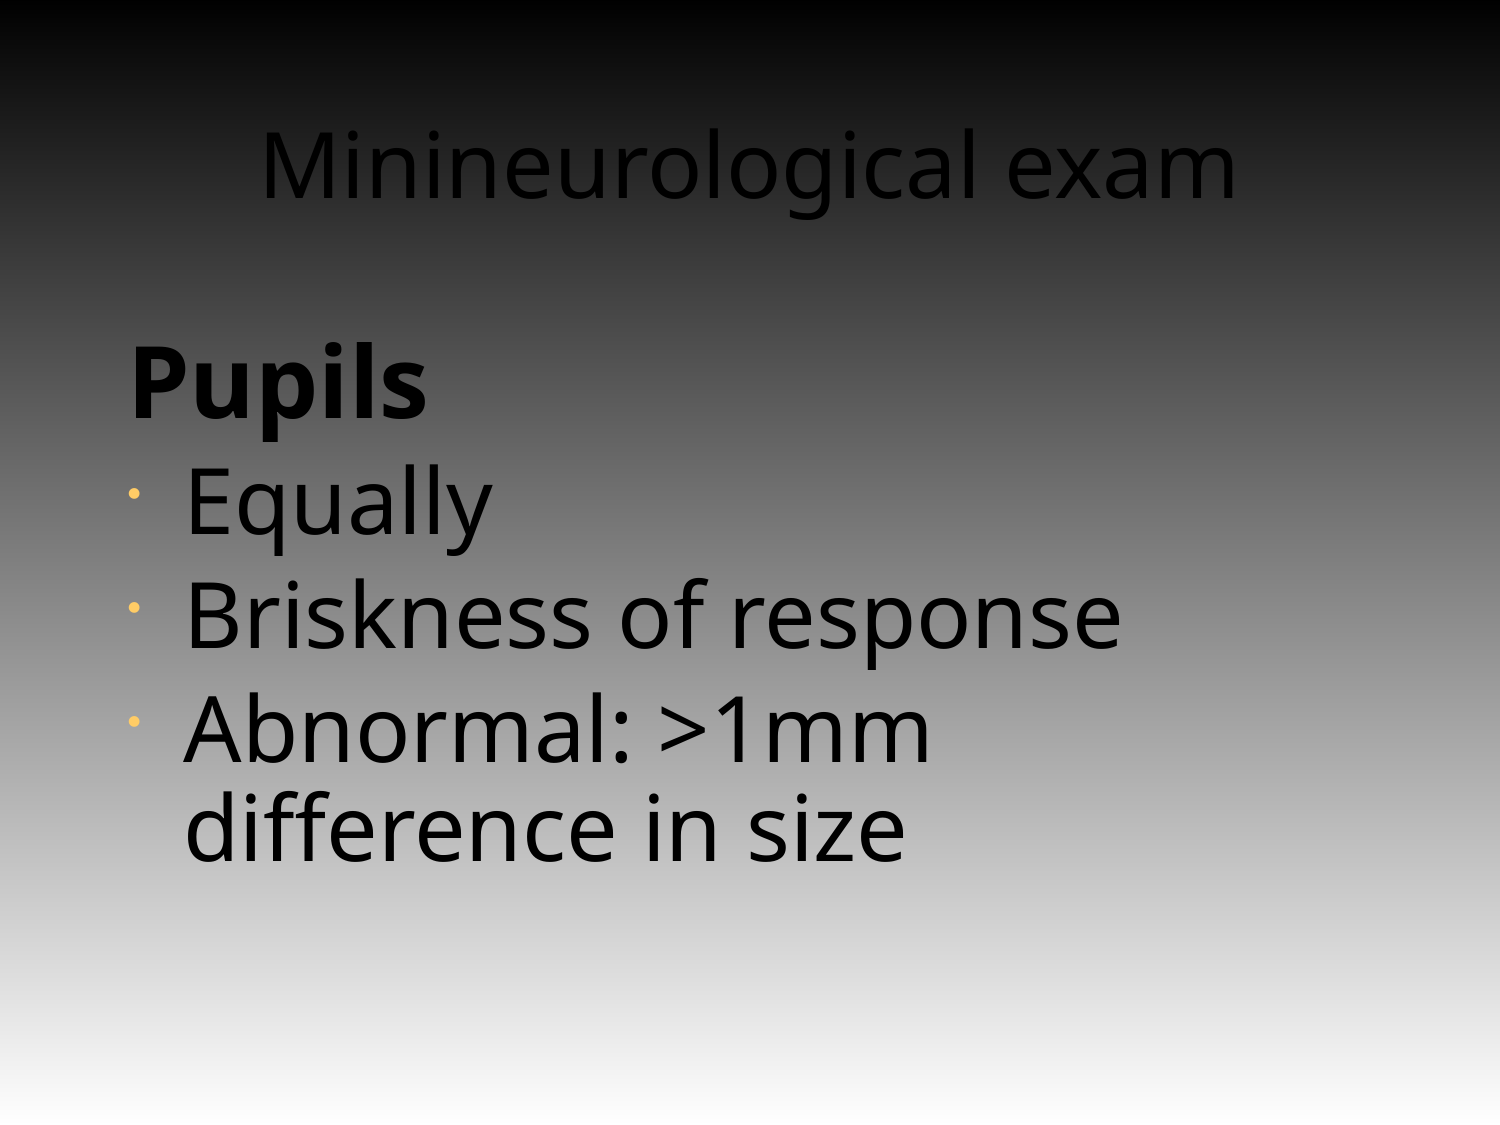

# Minineurological exam
Pupils
Equally
Briskness of response
Abnormal: >1mm difference in size